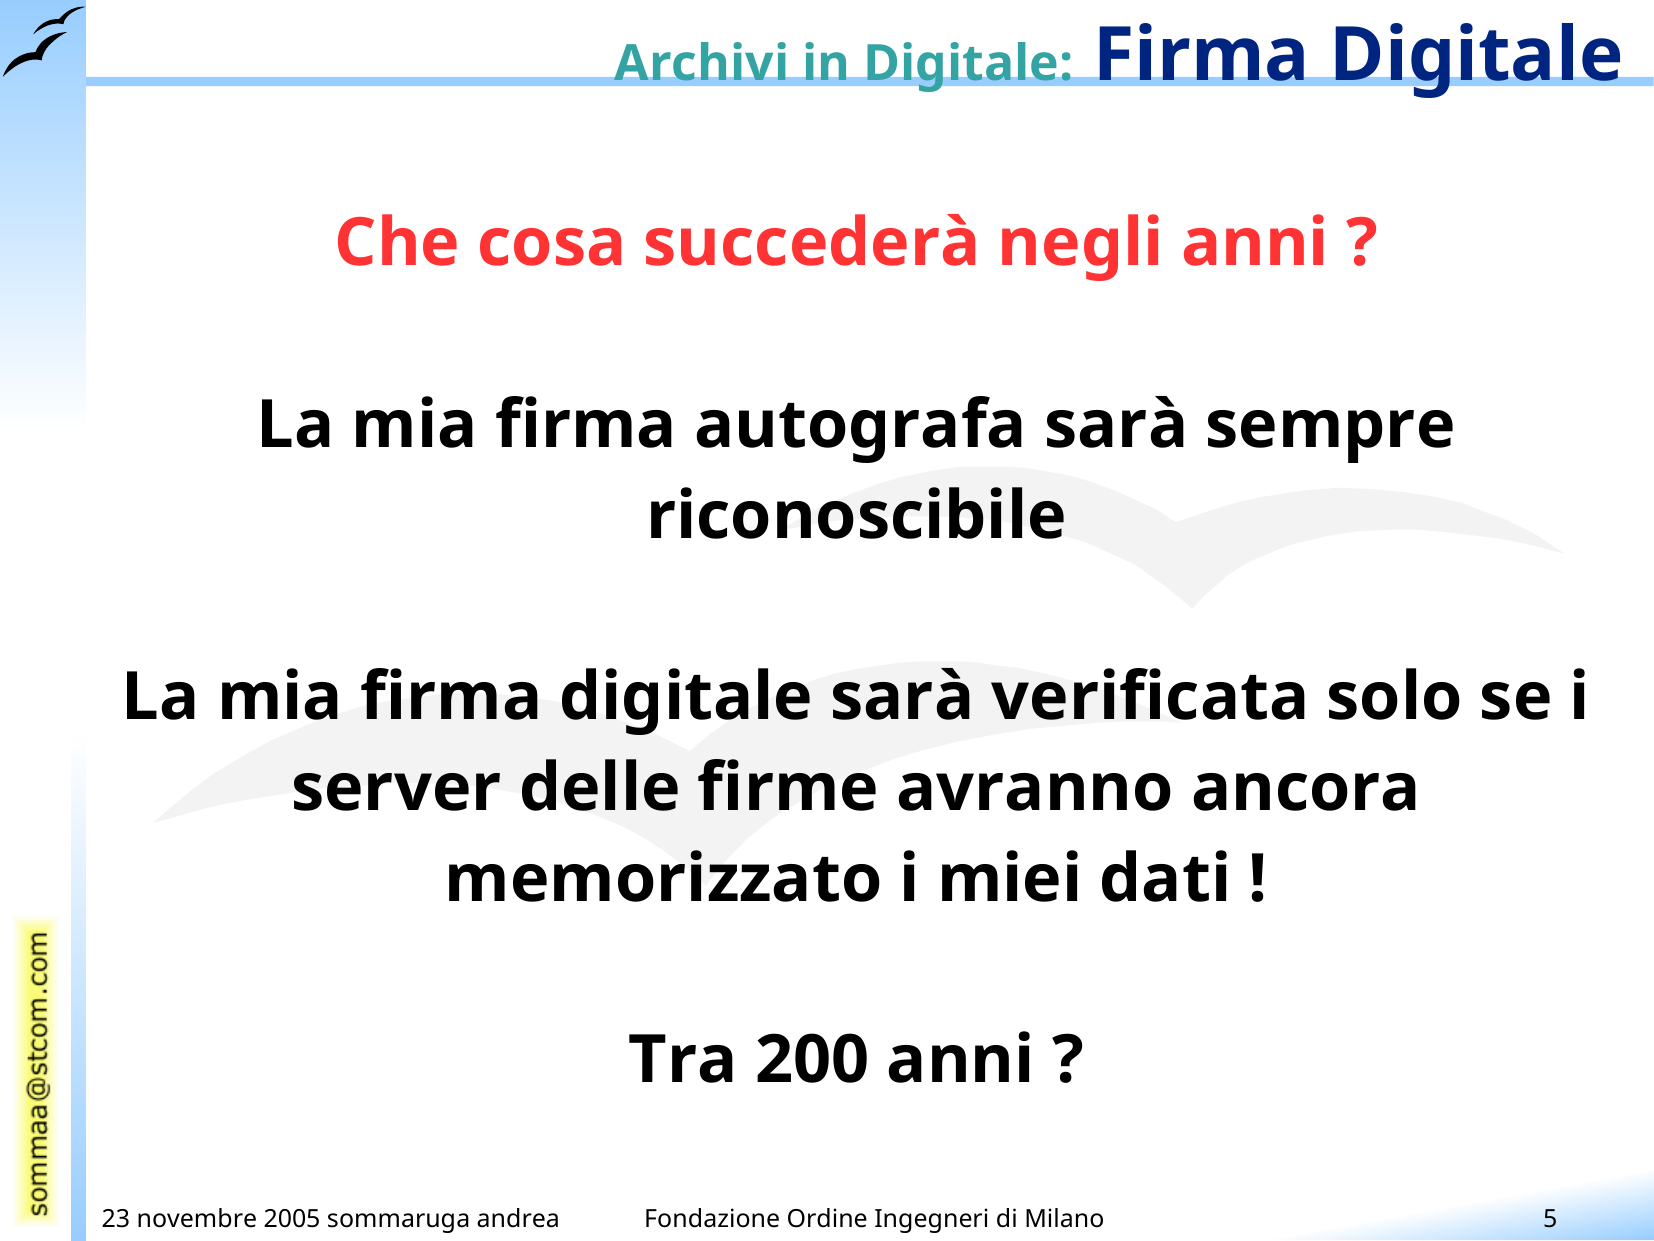

# Archivi in Digitale: Firma Digitale
Che cosa succederà negli anni ?
La mia firma autografa sarà sempre riconoscibile
La mia firma digitale sarà verificata solo se i server delle firme avranno ancora memorizzato i miei dati !
Tra 200 anni ?